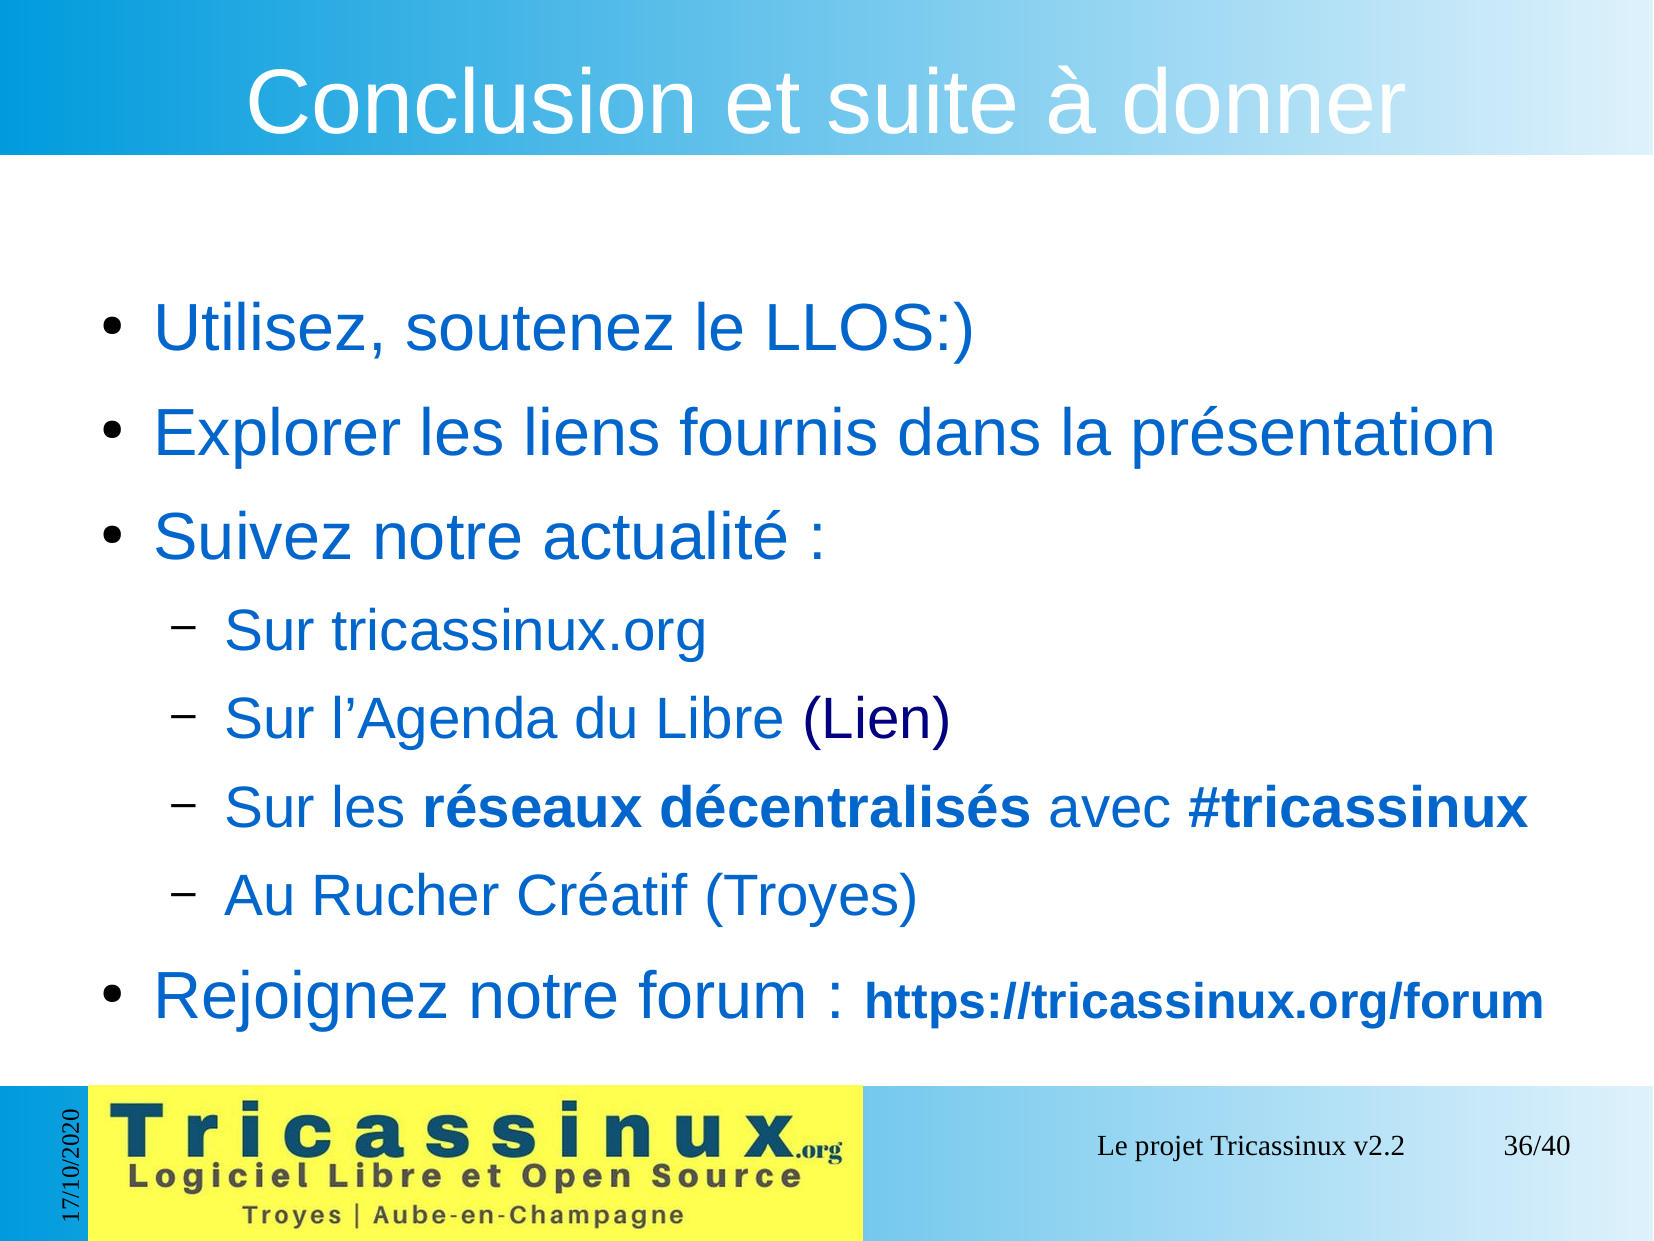

# Conclusion et suite à donner
Utilisez, soutenez le LLOS:)
Explorer les liens fournis dans la présentation
Suivez notre actualité :
Sur tricassinux.org
Sur l’Agenda du Libre (Lien)
Sur les réseaux décentralisés avec #tricassinux
Au Rucher Créatif (Troyes)
Rejoignez notre forum : https://tricassinux.org/forum
17/10/2020
36